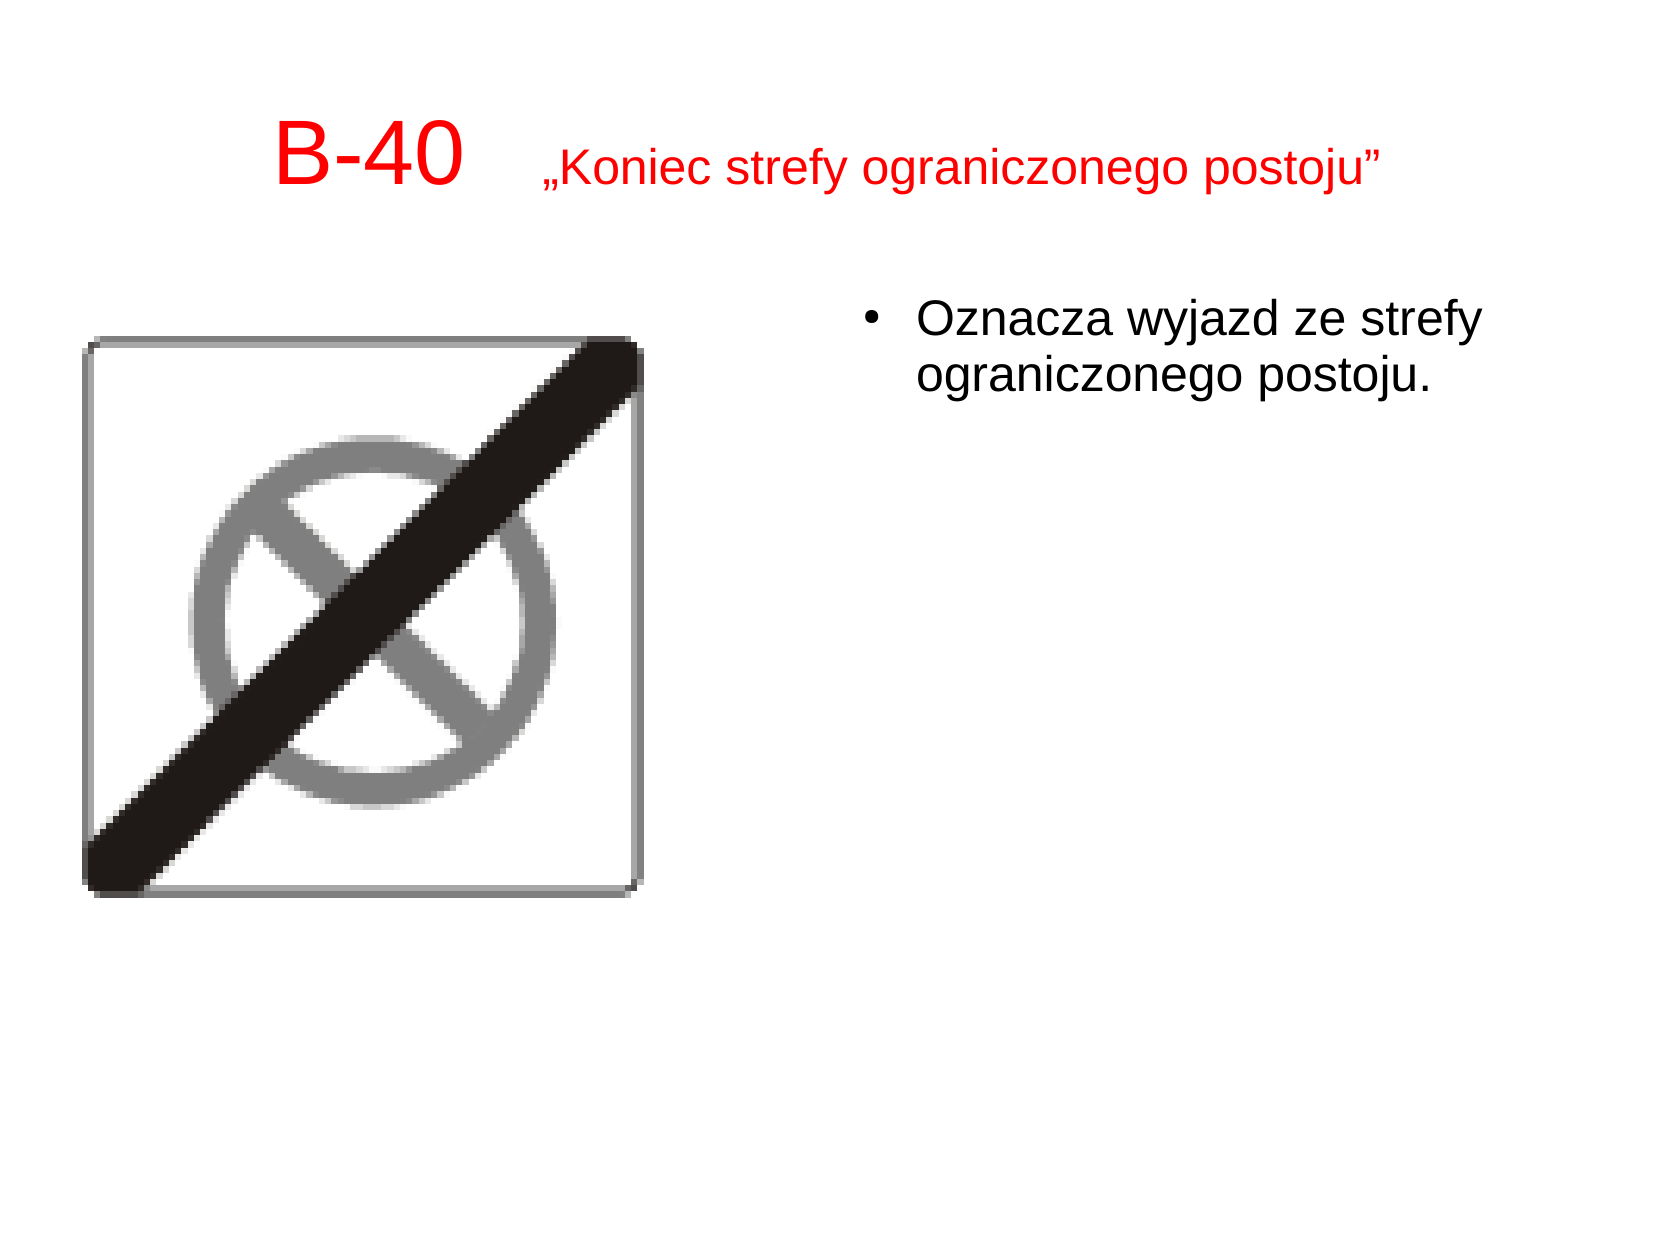

# B-40 „Koniec strefy ograniczonego postoju”
Oznacza wyjazd ze strefy ograniczonego postoju.